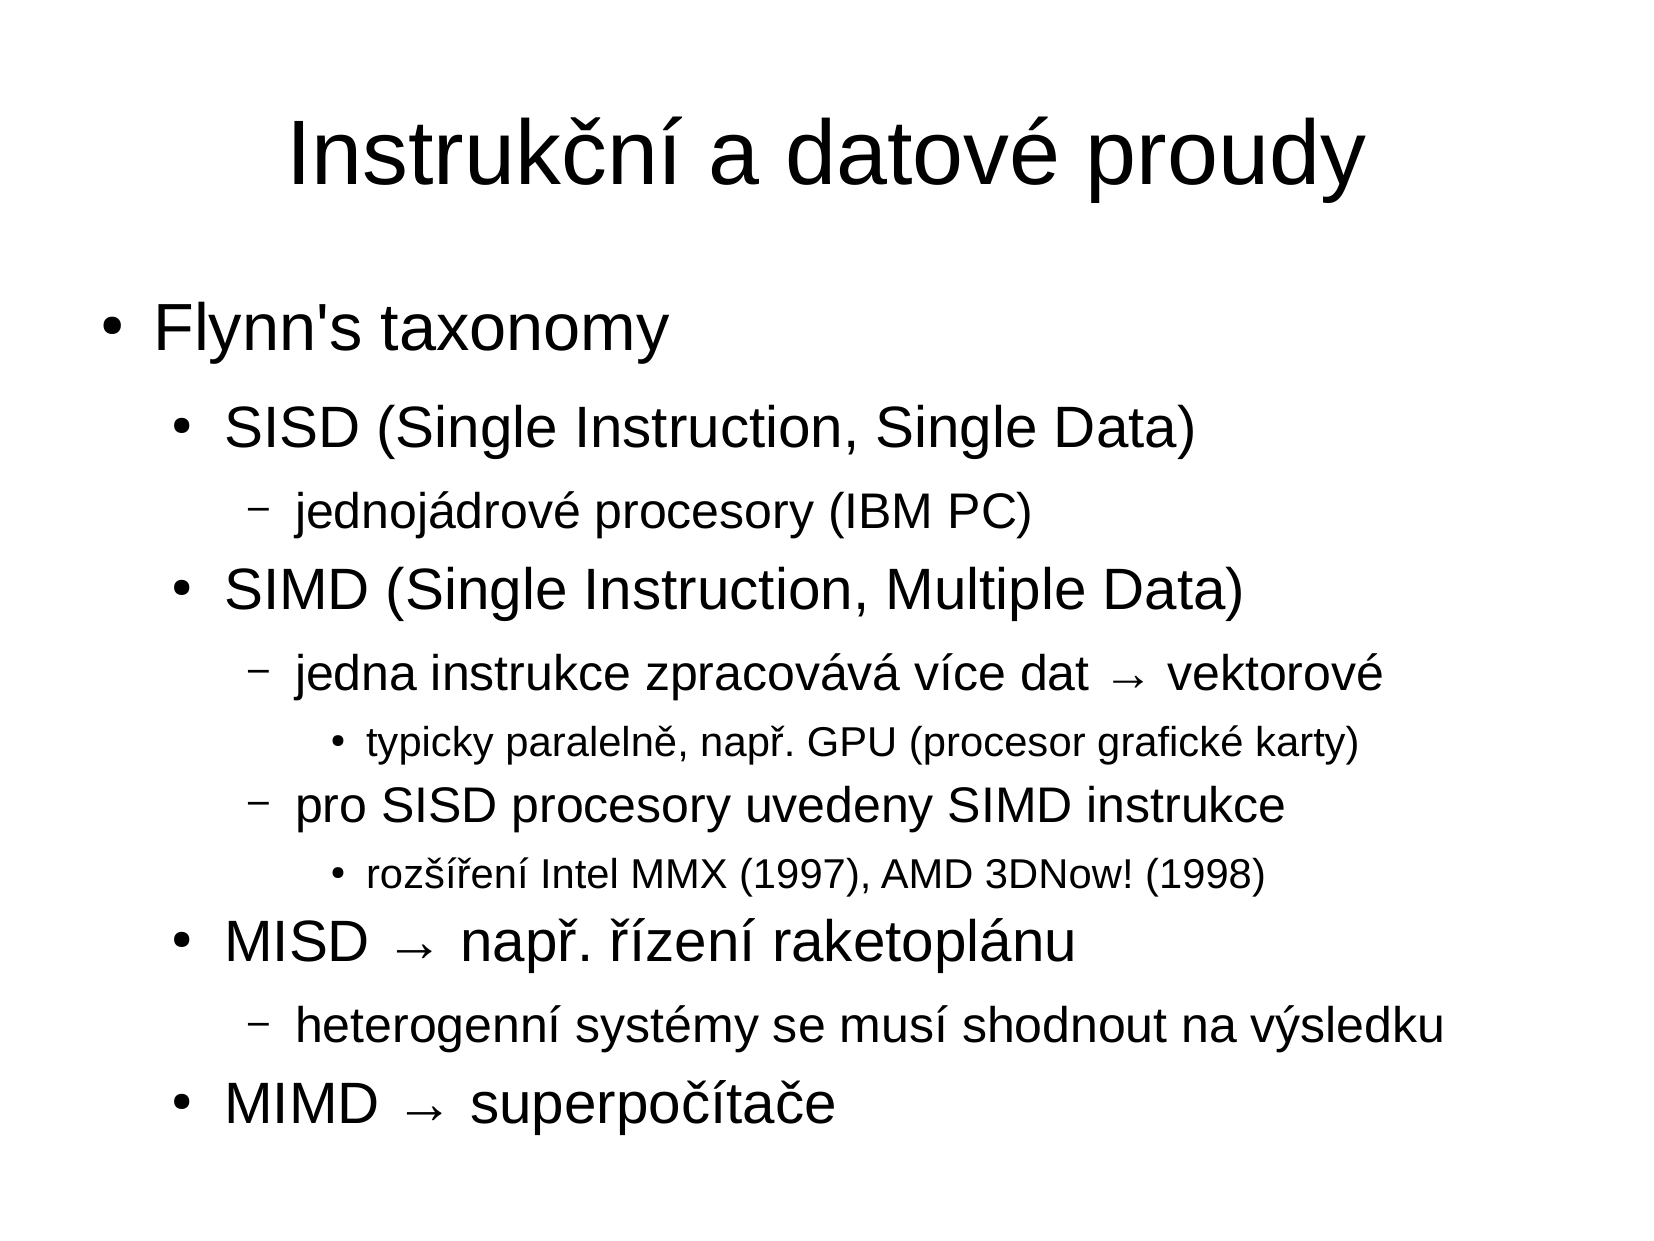

# Instrukční a datové proudy
Flynn's taxonomy
SISD (Single Instruction, Single Data)
jednojádrové procesory (IBM PC)
SIMD (Single Instruction, Multiple Data)
jedna instrukce zpracovává více dat → vektorové
typicky paralelně, např. GPU (procesor grafické karty)
pro SISD procesory uvedeny SIMD instrukce
rozšíření Intel MMX (1997), AMD 3DNow! (1998)
MISD → např. řízení raketoplánu
heterogenní systémy se musí shodnout na výsledku
MIMD → superpočítače